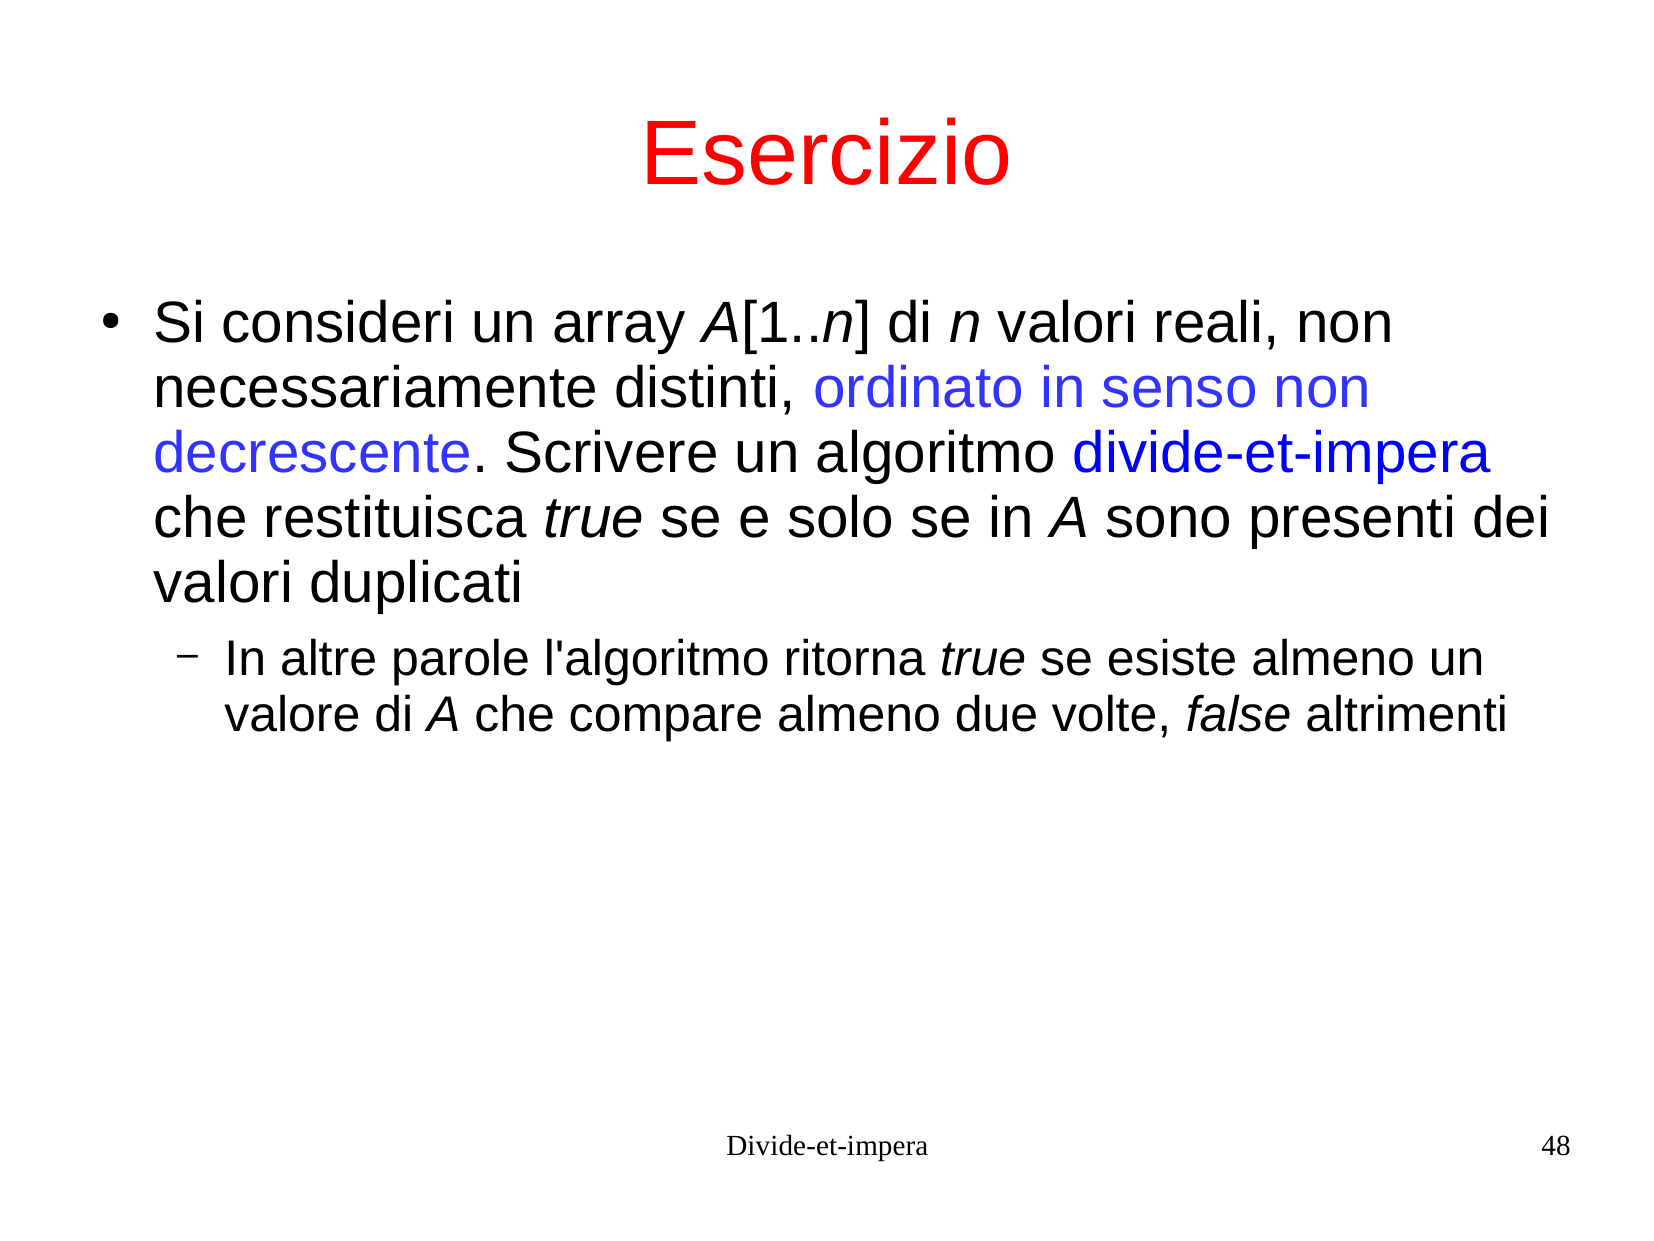

# Esercizio
Si consideri un array A[1..n] di n valori reali, non necessariamente distinti, ordinato in senso non decrescente. Scrivere un algoritmo divide-et-impera che restituisca true se e solo se in A sono presenti dei valori duplicati
In altre parole l'algoritmo ritorna true se esiste almeno un valore di A che compare almeno due volte, false altrimenti
Divide-et-impera
48